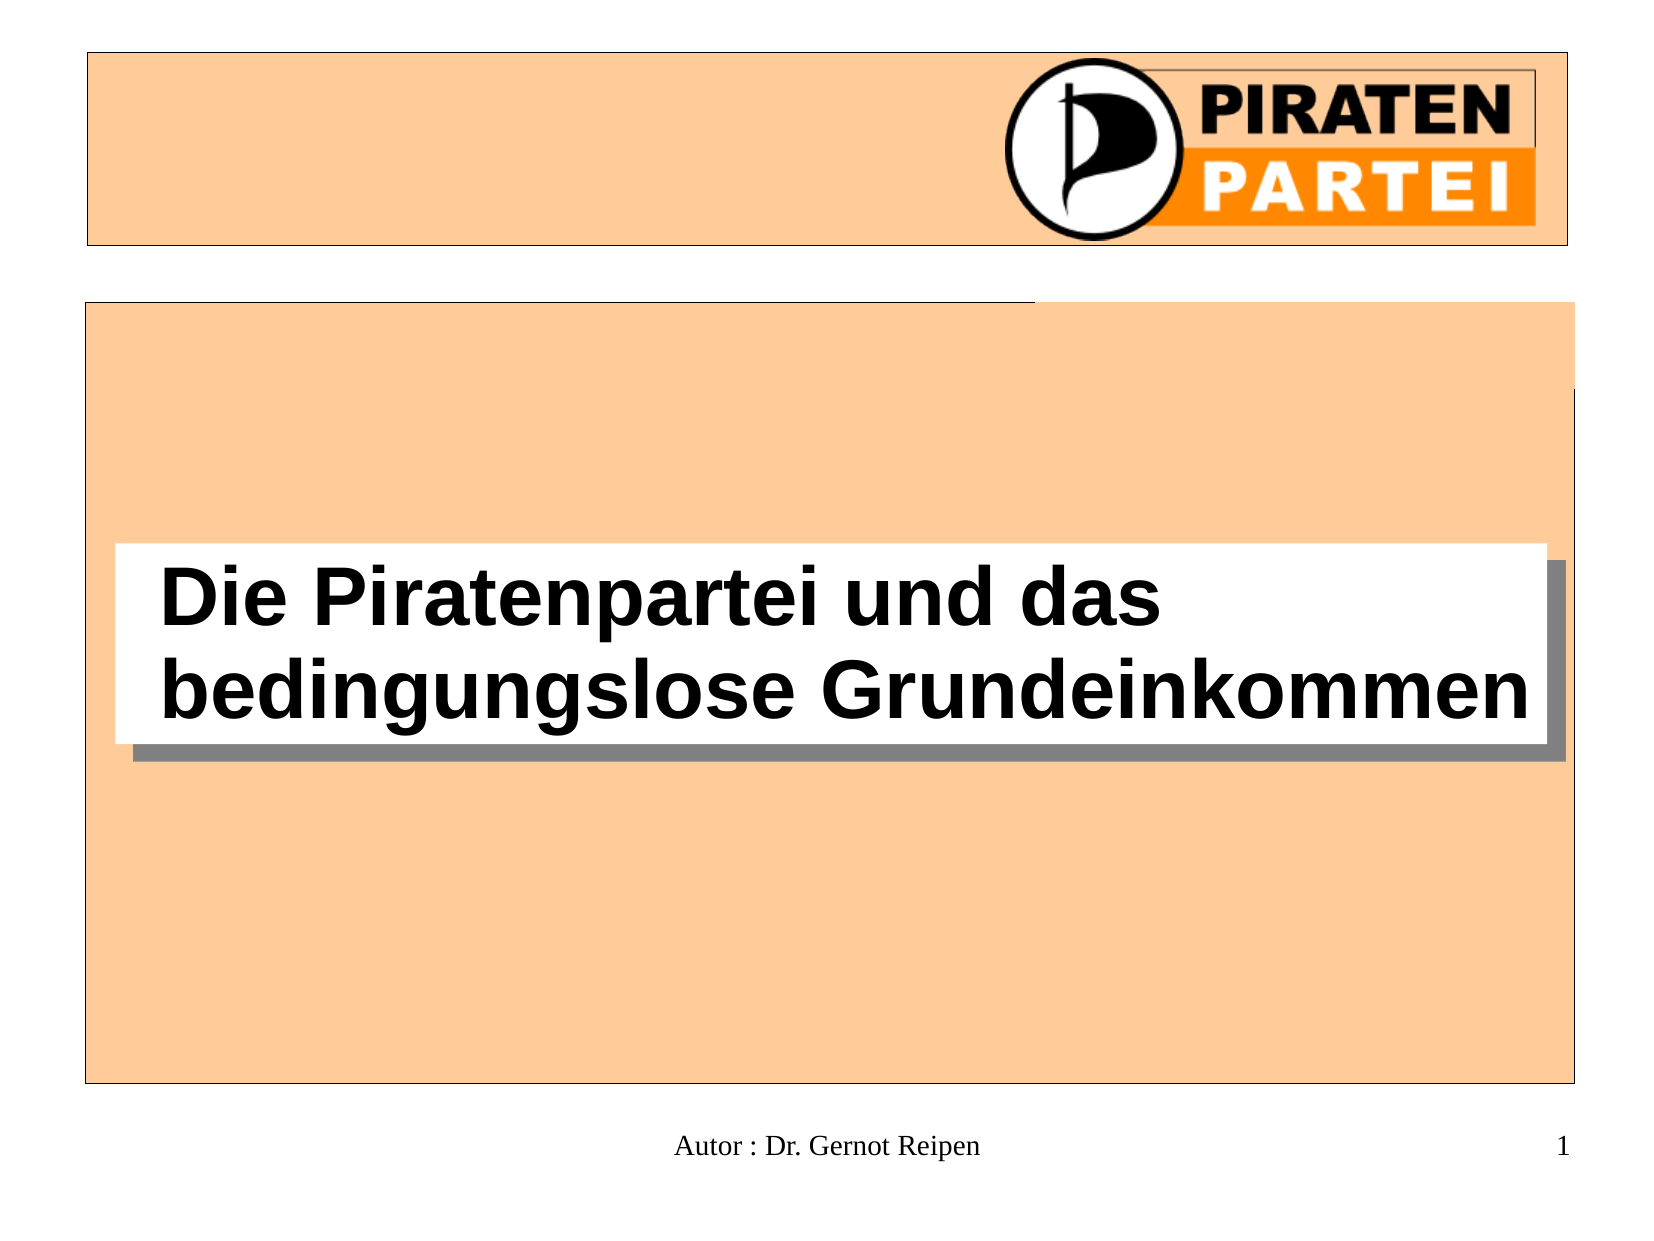

Die Piratenpartei und das
bedingungslose Grundeinkommen
Autor : Dr. Gernot Reipen
1